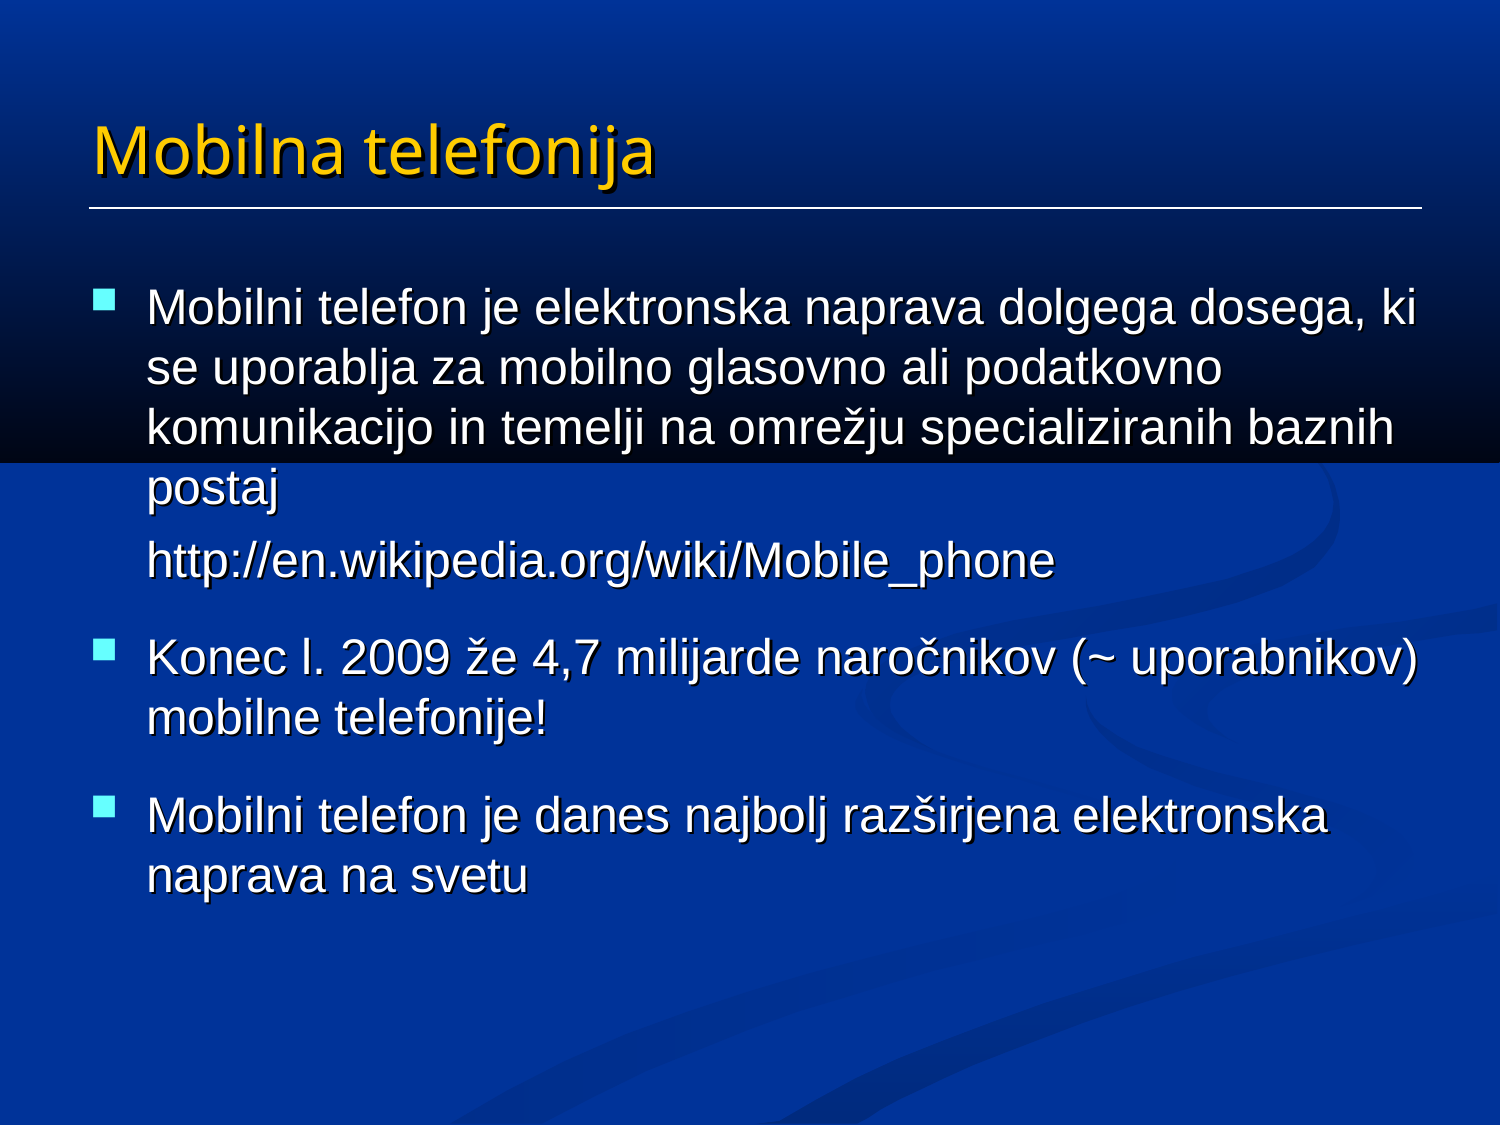

Mobilna telefonija
# Mobilni telefon je elektronska naprava dolgega dosega, ki se uporablja za mobilno glasovno ali podatkovno komunikacijo in temelji na omrežju specializiranih baznih postaj
	http://en.wikipedia.org/wiki/Mobile_phone
Konec l. 2009 že 4,7 milijarde naročnikov (~ uporabnikov) mobilne telefonije!
Mobilni telefon je danes najbolj razširjena elektronska naprava na svetu